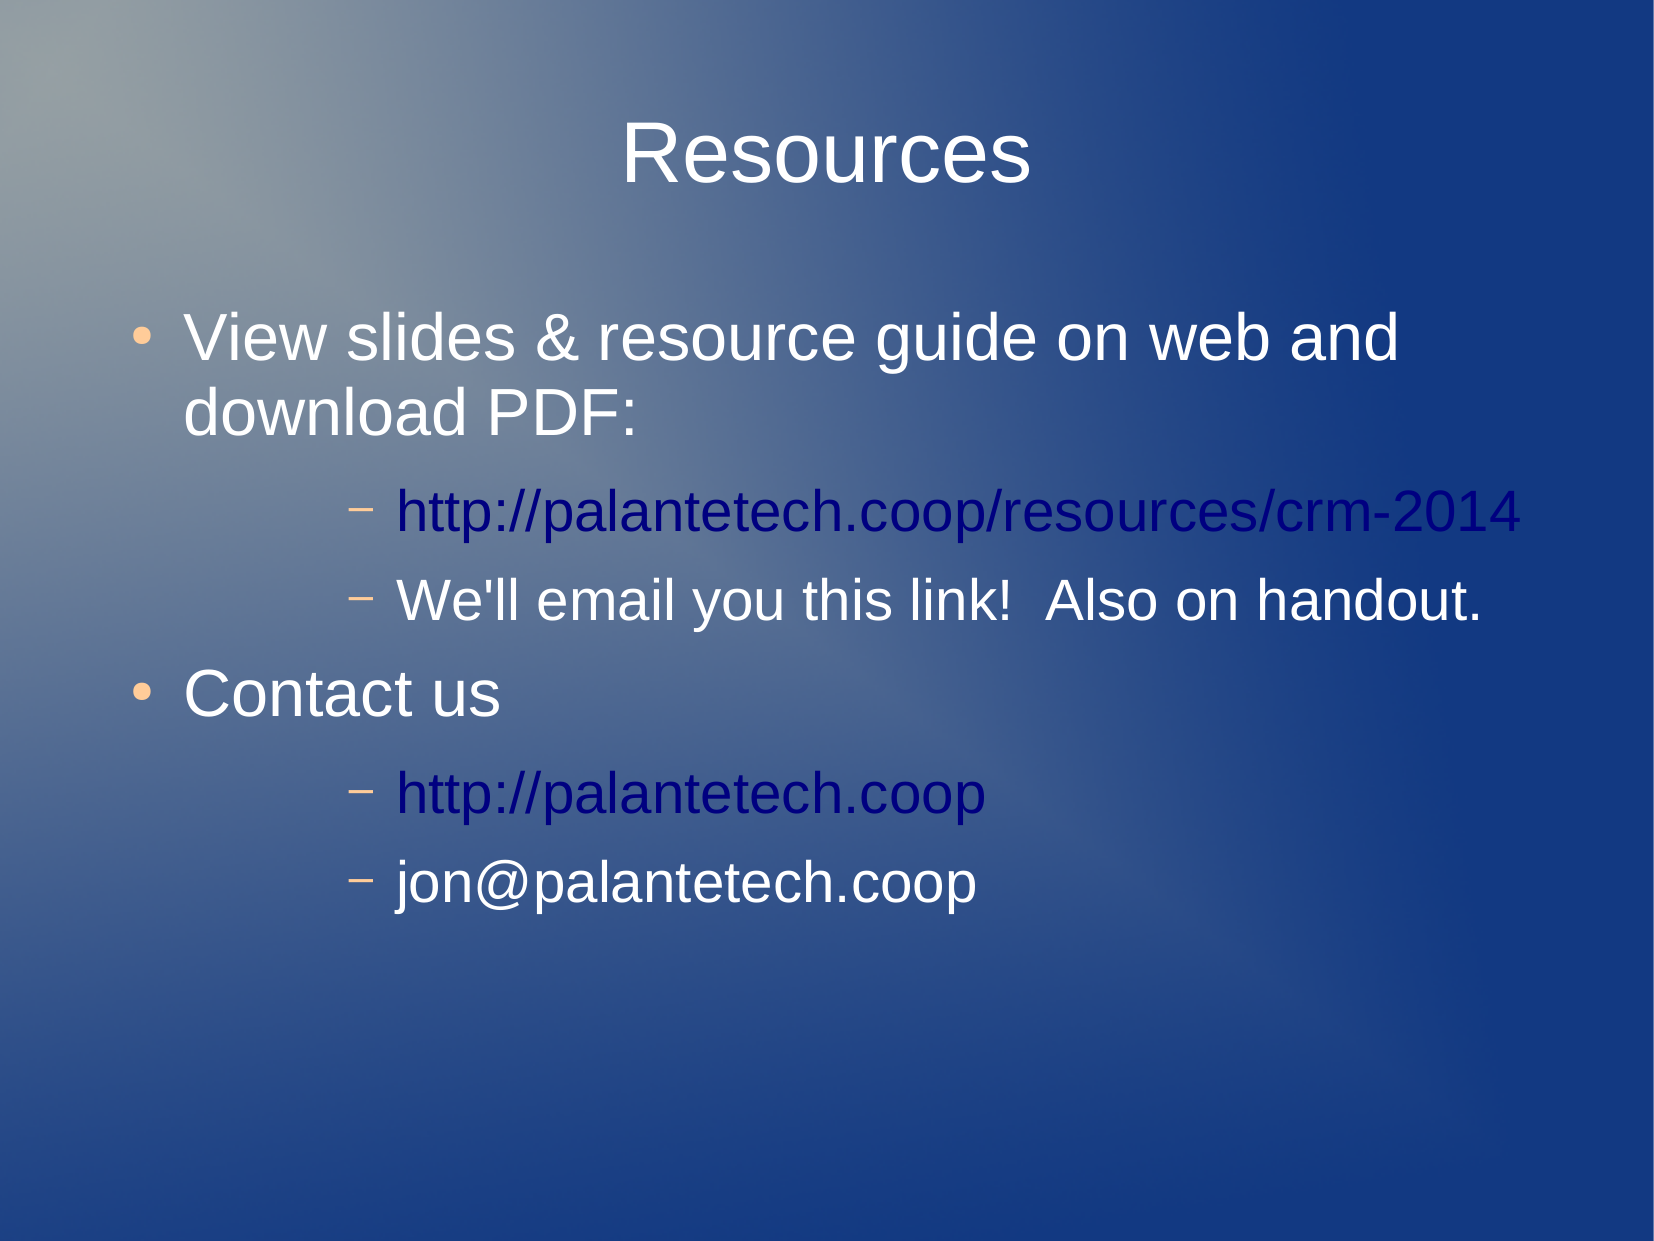

# Resources
View slides & resource guide on web and download PDF:
http://palantetech.coop/resources/crm-2014
We'll email you this link! Also on handout.
Contact us
http://palantetech.coop
jon@palantetech.coop